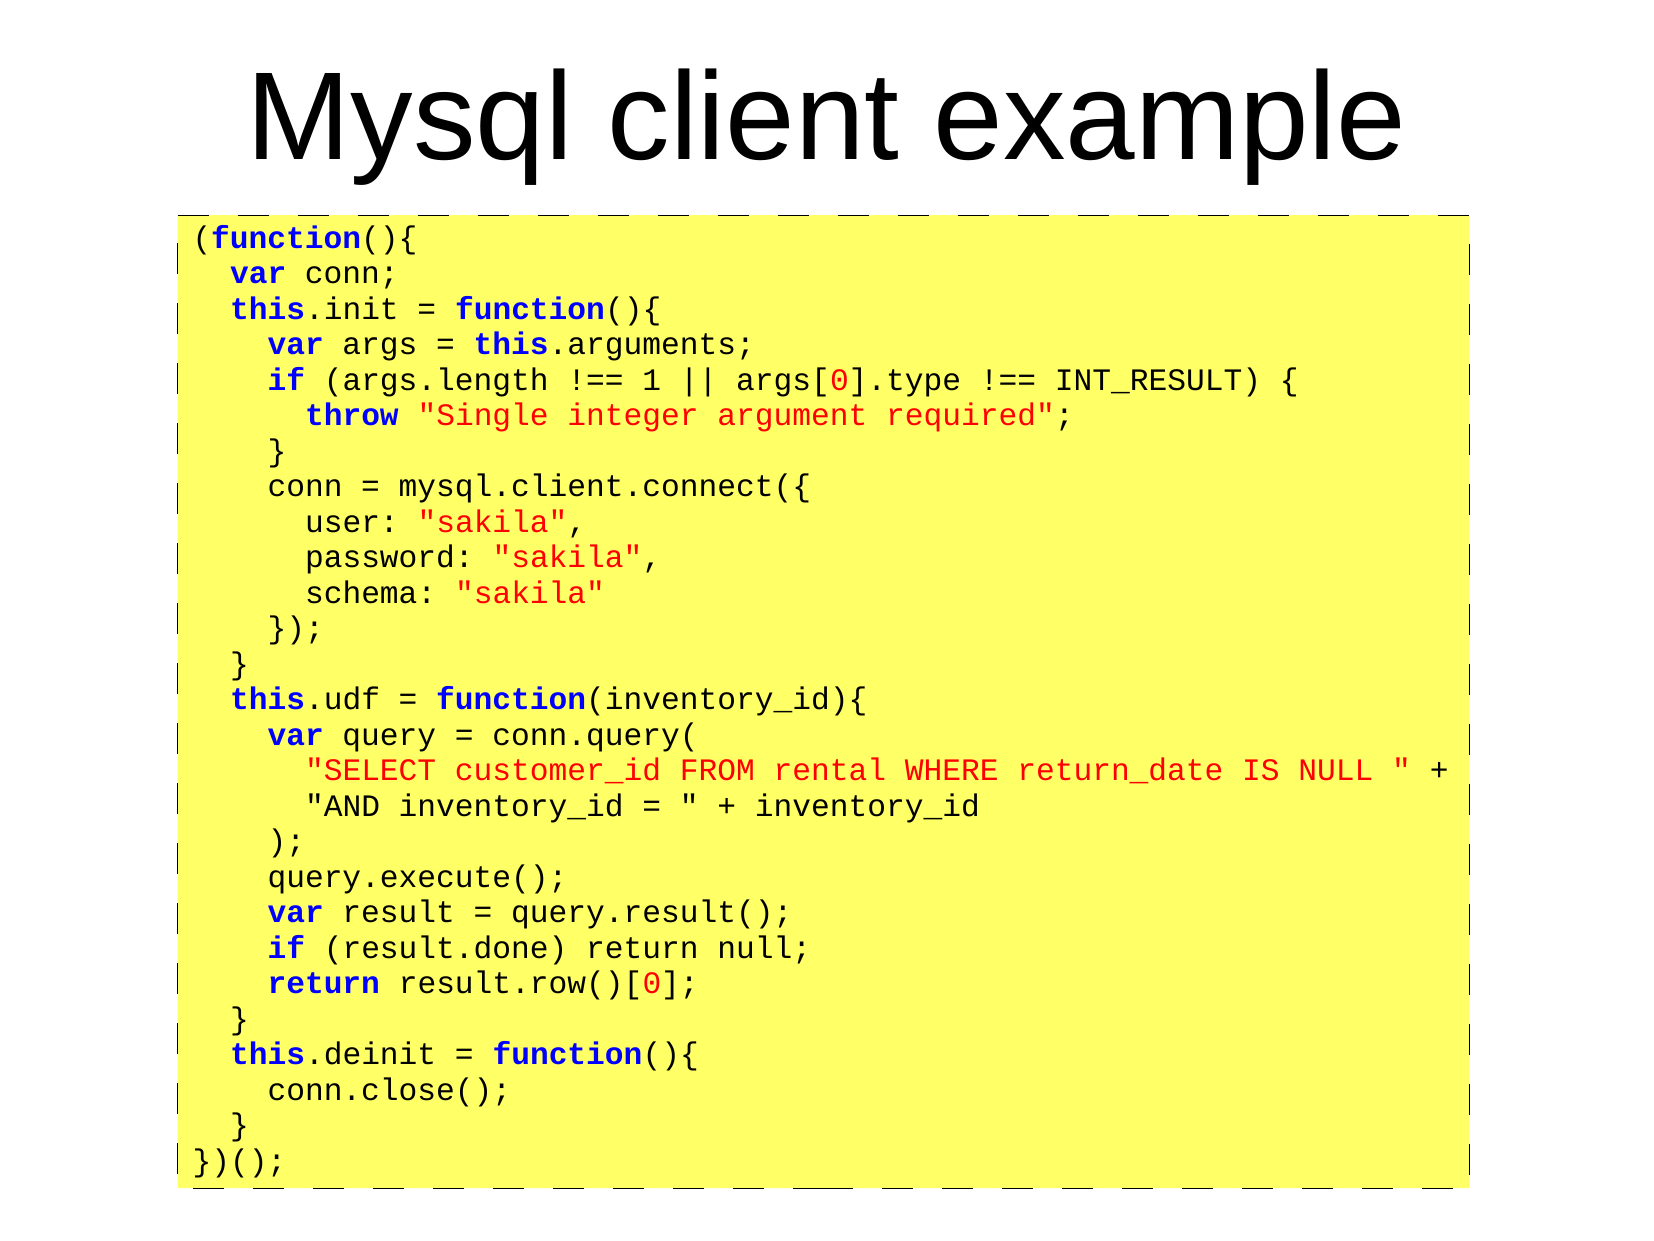

# Mysql client example
(function(){
 var conn;
 this.init = function(){
 var args = this.arguments;
 if (args.length !== 1 || args[0].type !== INT_RESULT) {
 throw "Single integer argument required";
 }
 conn = mysql.client.connect({
 user: "sakila",
 password: "sakila",
 schema: "sakila"
 });
 }
 this.udf = function(inventory_id){
 var query = conn.query(
 "SELECT customer_id FROM rental WHERE return_date IS NULL " +
 "AND inventory_id = " + inventory_id
 );
 query.execute();
 var result = query.result();
 if (result.done) return null;
 return result.row()[0];
 }
 this.deinit = function(){
 conn.close();
 }
})();